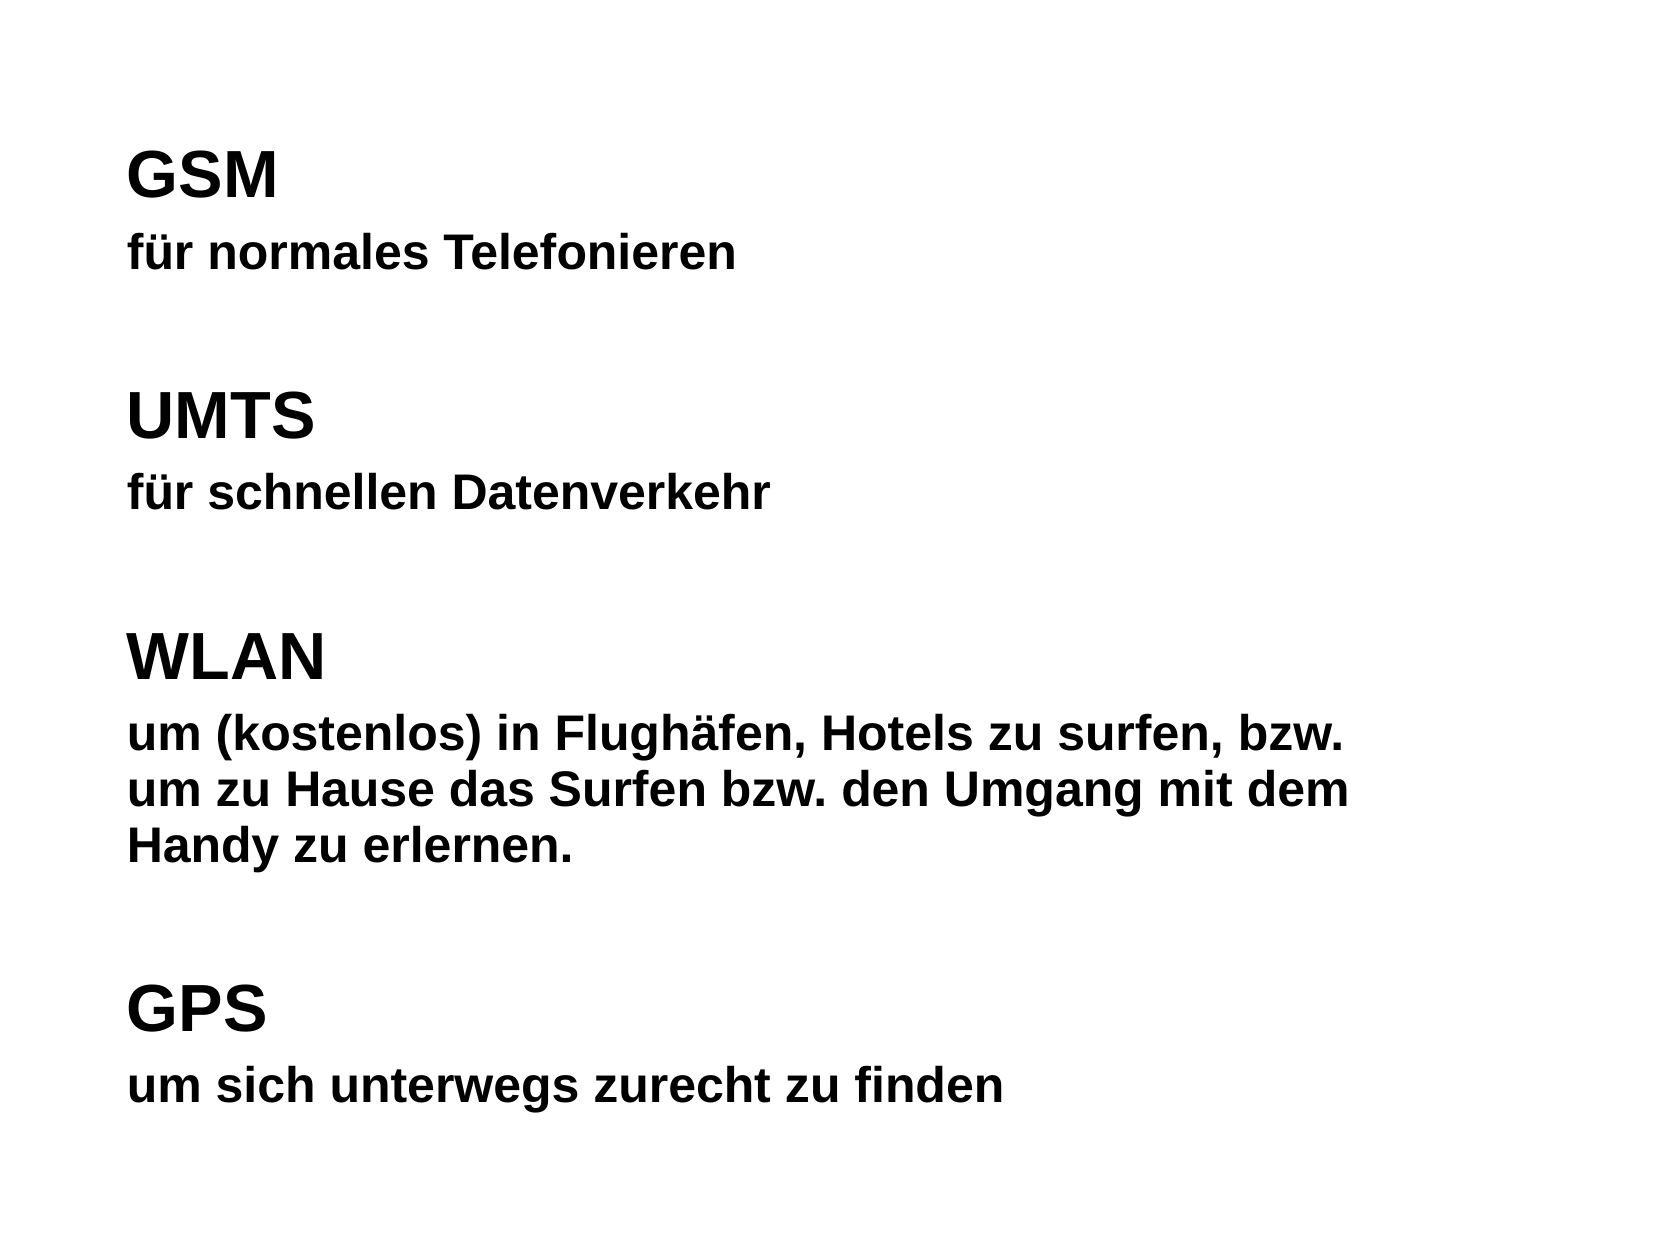

GSM
für normales Telefonieren
UMTS
für schnellen Datenverkehr
WLAN
um (kostenlos) in Flughäfen, Hotels zu surfen, bzw. um zu Hause das Surfen bzw. den Umgang mit dem Handy zu erlernen.
GPS
um sich unterwegs zurecht zu finden